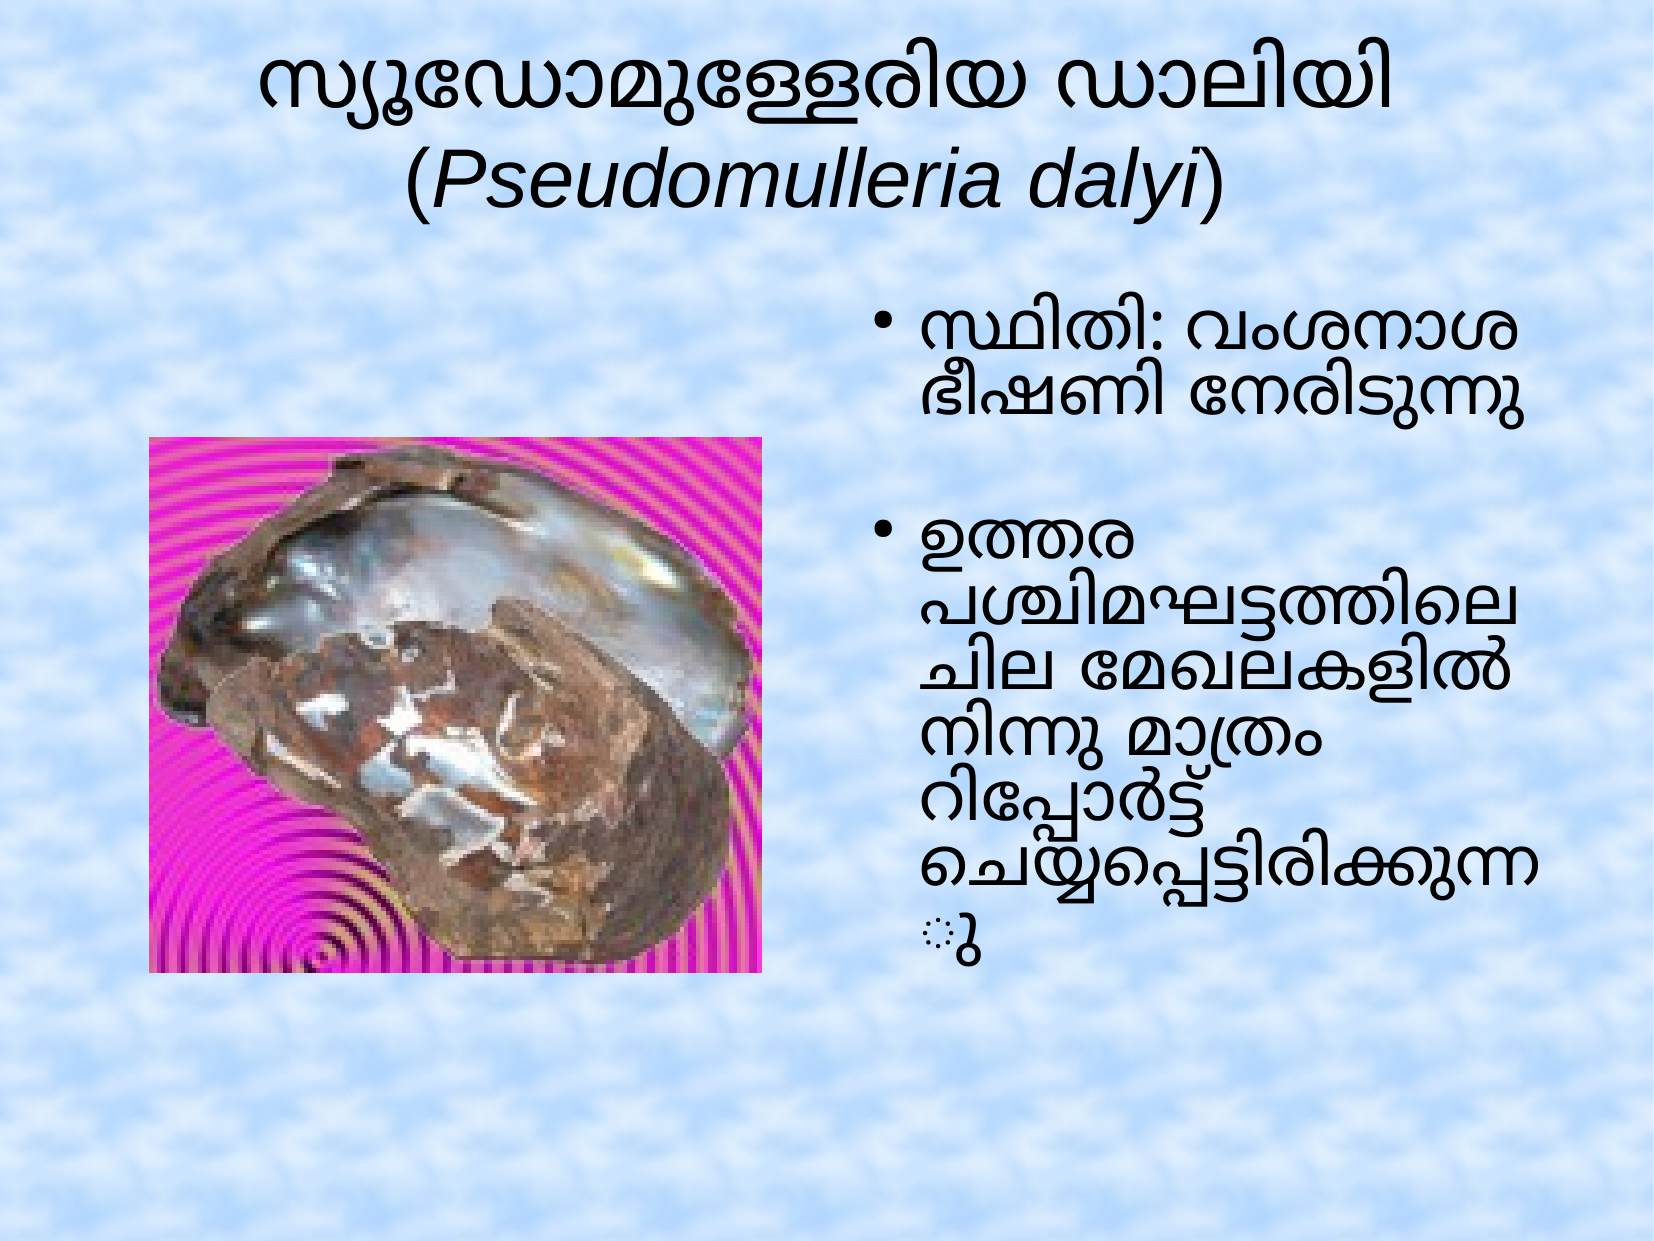

# സ്യൂഡോമുള്ളേരിയ ഡാലിയി (Pseudomulleria dalyi)
സ്ഥിതി: വംശനാശ ഭീഷണി നേരിടുന്നു
ഉത്തര പശ്ചിമഘട്ടത്തിലെ ചില മേഖലകളില്‍ നിന്നു മാത്രം റിപ്പോര്‍ട്ട് ചെയ്യപ്പെട്ടിരിക്കുന്നു